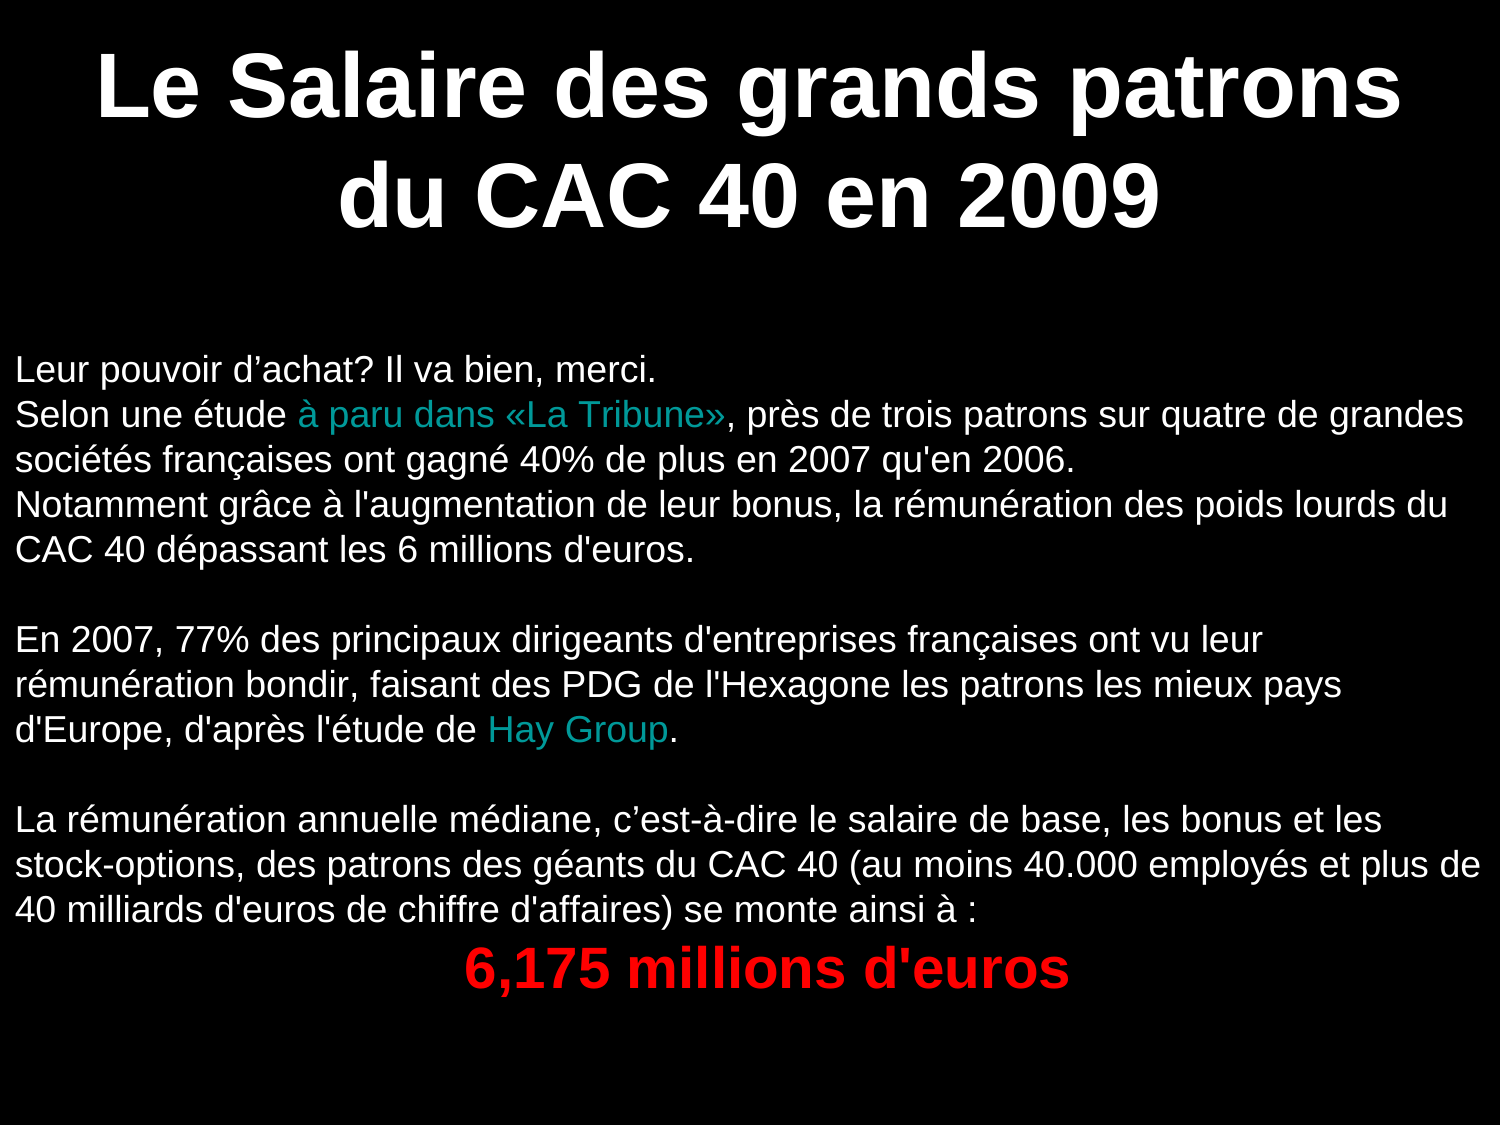

# Le Salaire des grands patrons du CAC 40 en 2009
Leur pouvoir d’achat? Il va bien, merci.
Selon une étude à paru dans «La Tribune», près de trois patrons sur quatre de grandes sociétés françaises ont gagné 40% de plus en 2007 qu'en 2006.
Notamment grâce à l'augmentation de leur bonus, la rémunération des poids lourds du CAC 40 dépassant les 6 millions d'euros.
En 2007, 77% des principaux dirigeants d'entreprises françaises ont vu leur rémunération bondir, faisant des PDG de l'Hexagone les patrons les mieux pays d'Europe, d'après l'étude de Hay Group.
La rémunération annuelle médiane, c’est-à-dire le salaire de base, les bonus et les stock-options, des patrons des géants du CAC 40 (au moins 40.000 employés et plus de 40 milliards d'euros de chiffre d'affaires) se monte ainsi à :
			6,175 millions d'euros